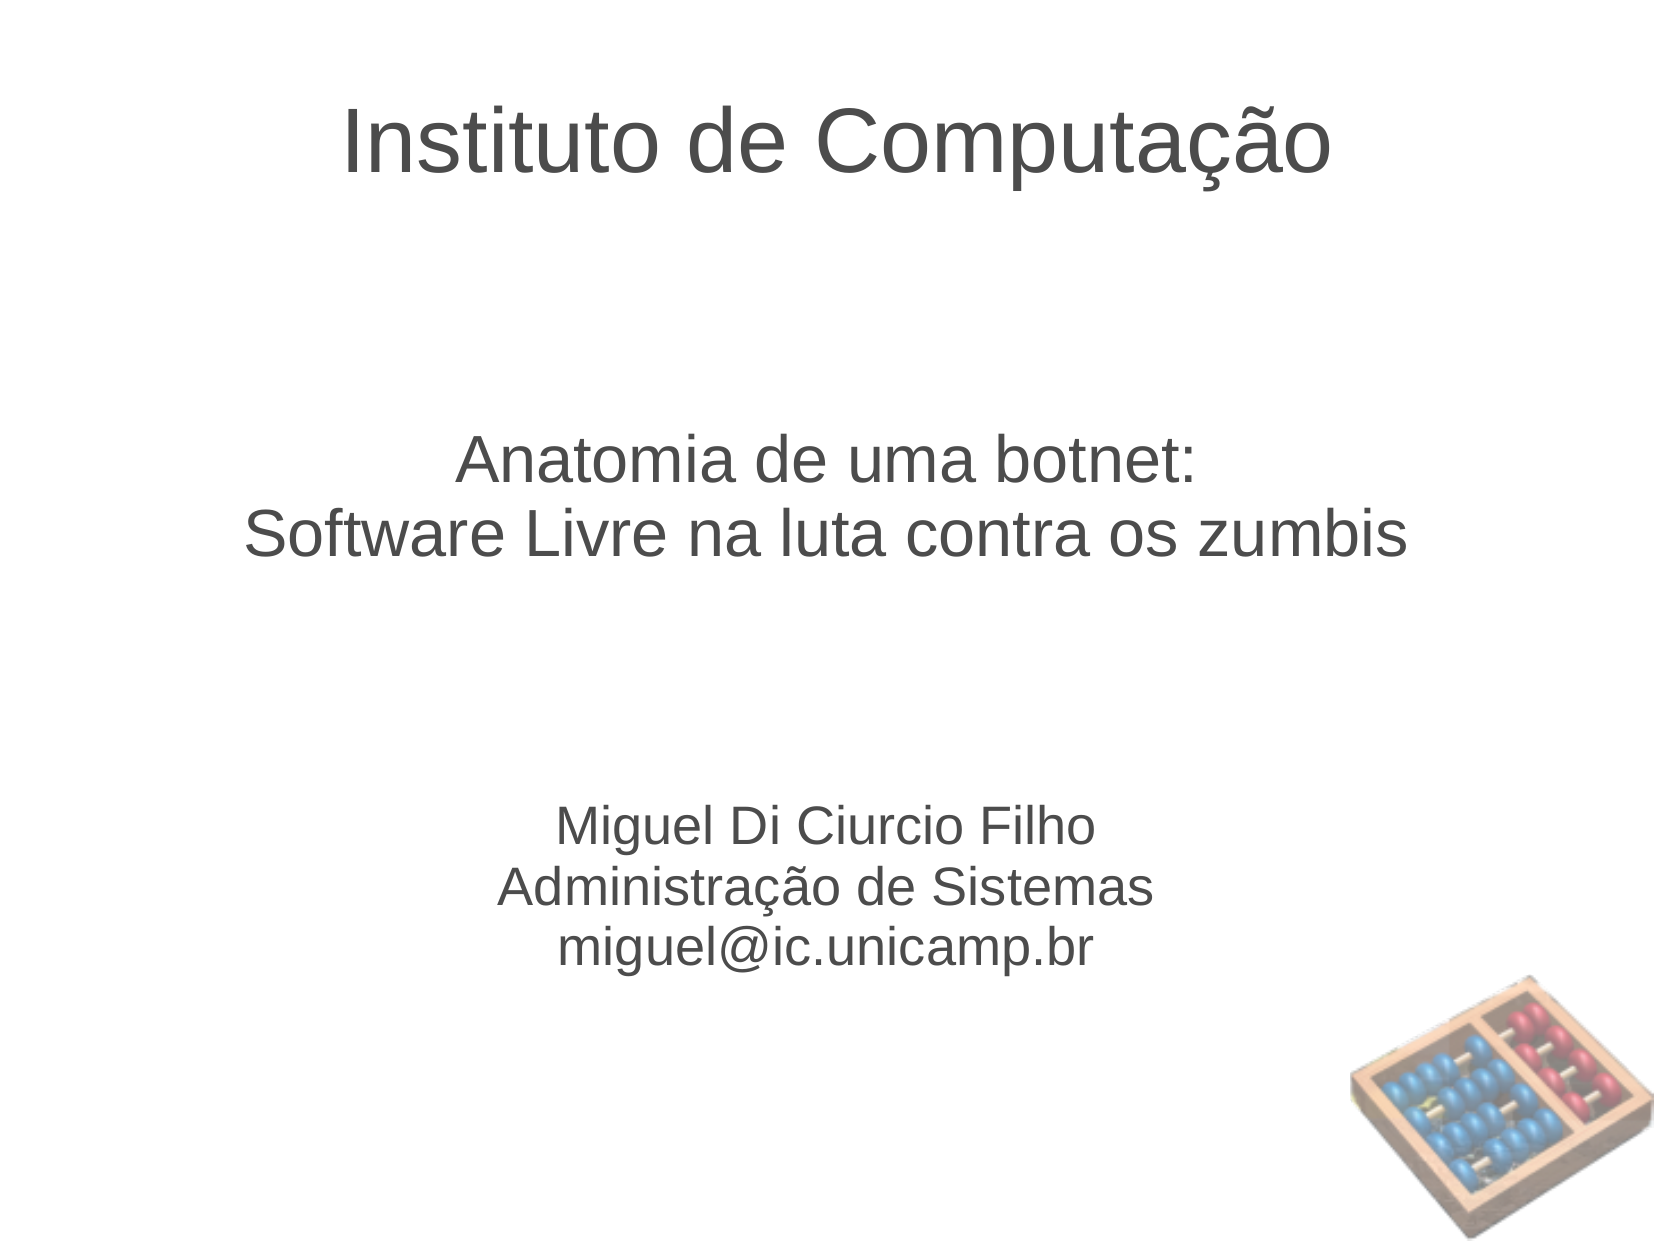

# Instituto de Computação
Anatomia de uma botnet:
Software Livre na luta contra os zumbis
Miguel Di Ciurcio Filho
Administração de Sistemas
miguel@ic.unicamp.br